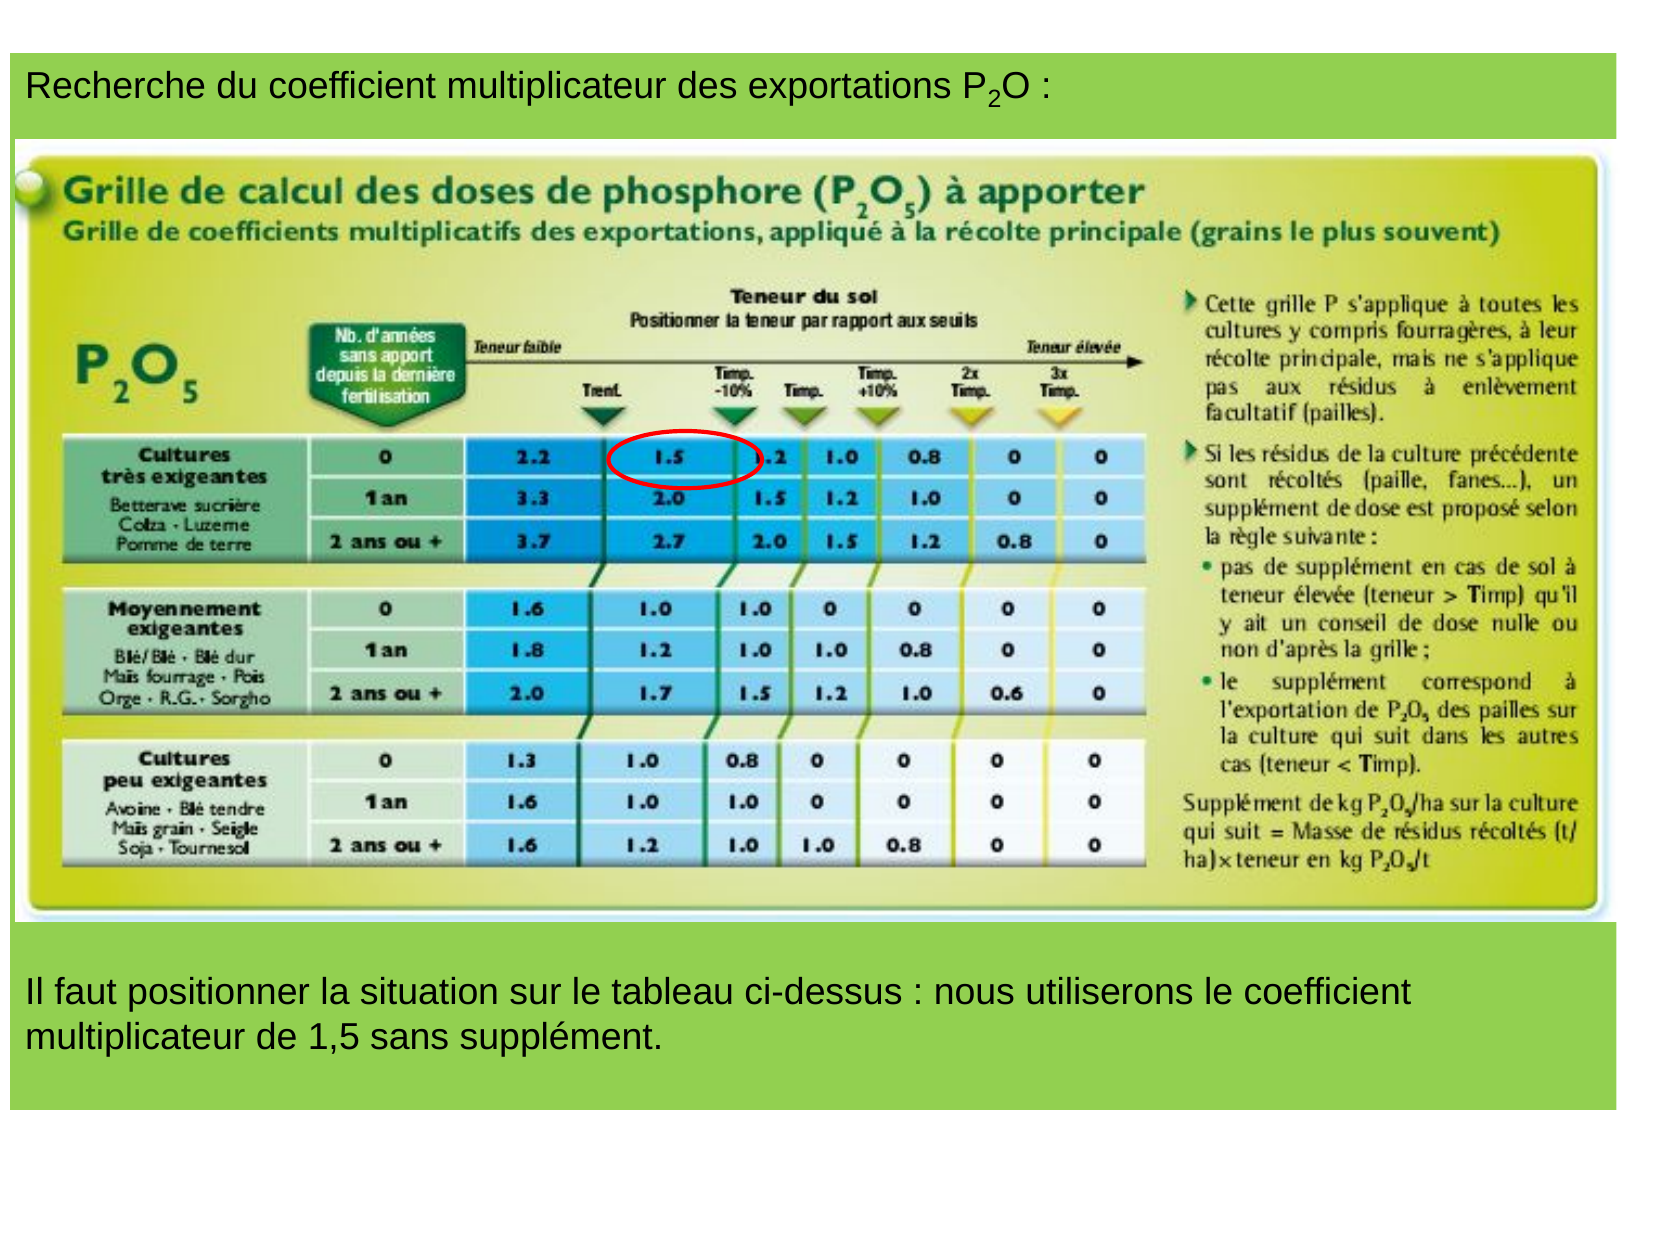

Recherche du coefficient multiplicateur des exportations P2O :
Il faut positionner la situation sur le tableau ci-dessus : nous utiliserons le coefficient multiplicateur de 1,5 sans supplément.